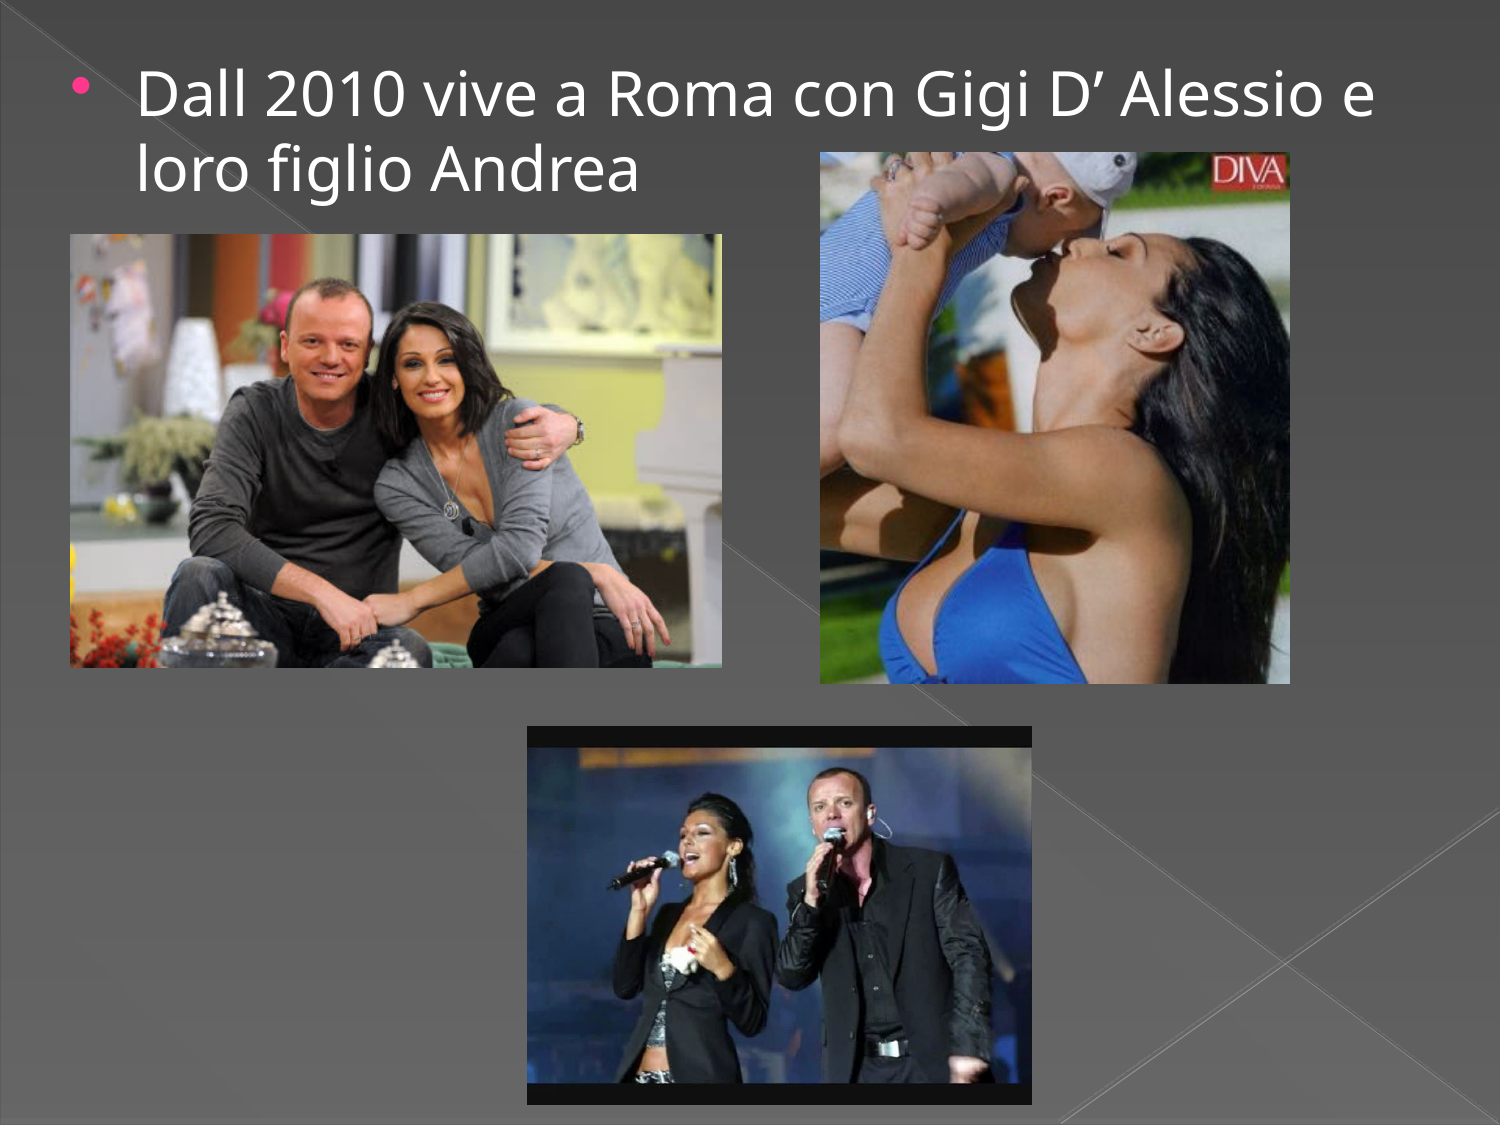

# Dall 2010 vive a Roma con Gigi D’ Alessio e loro figlio Andrea